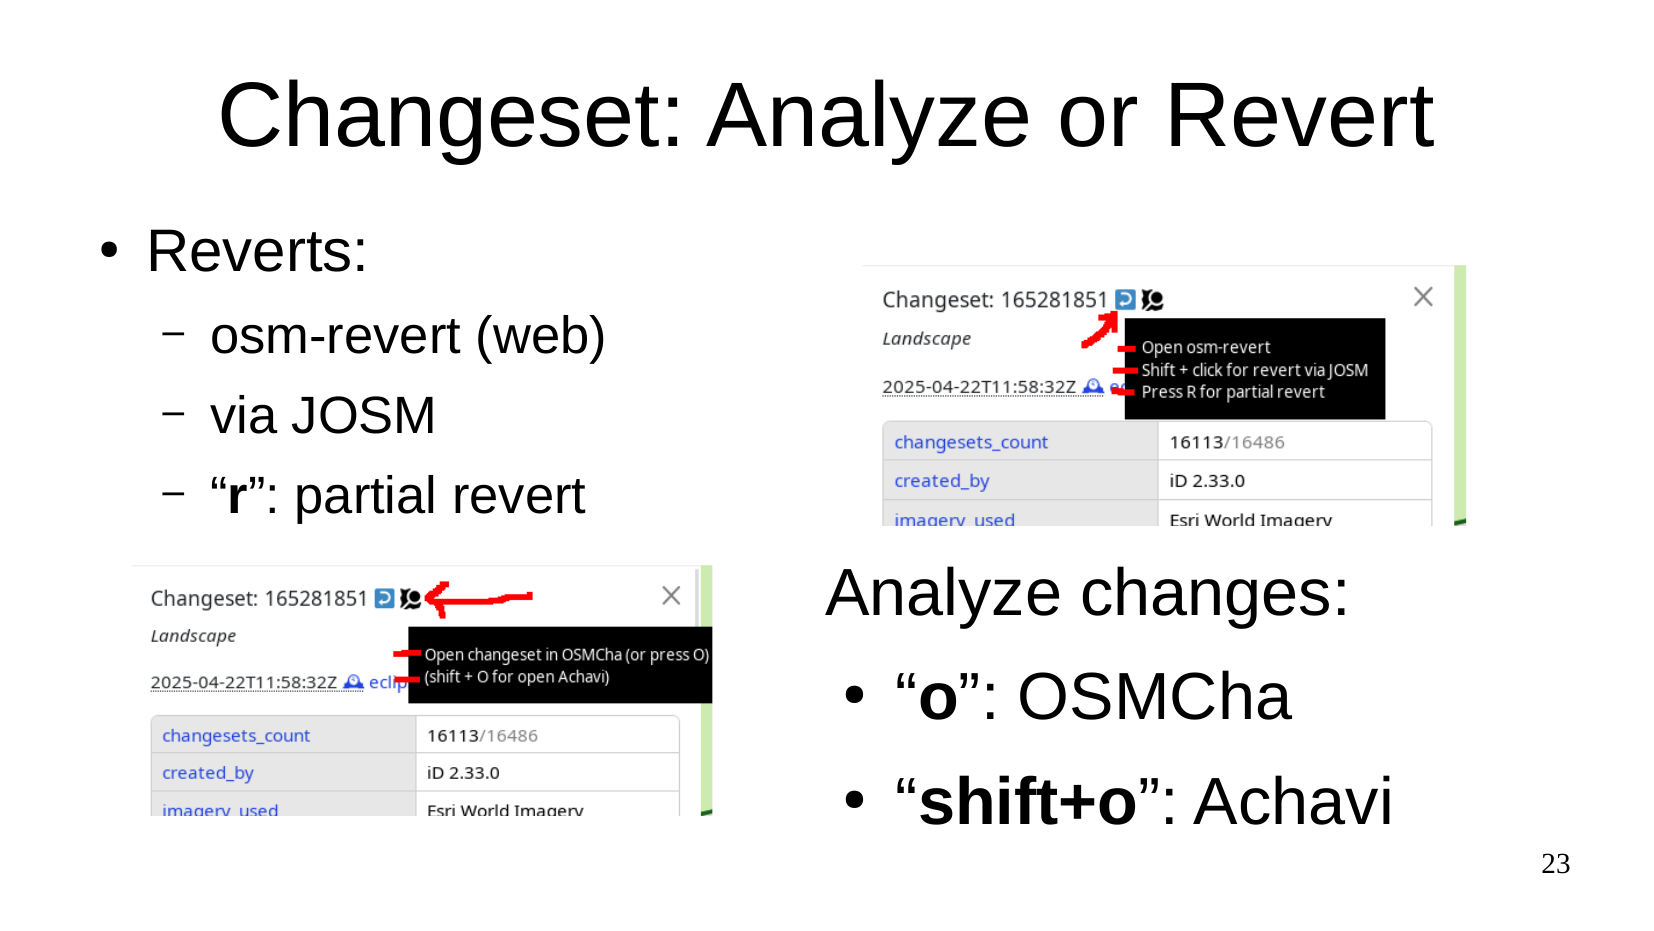

# Changeset: Analyze or Revert
Reverts:
osm-revert (web)
via JOSM
“r”: partial revert
Analyze changes:
“o”: OSMCha
“shift+o”: Achavi
23